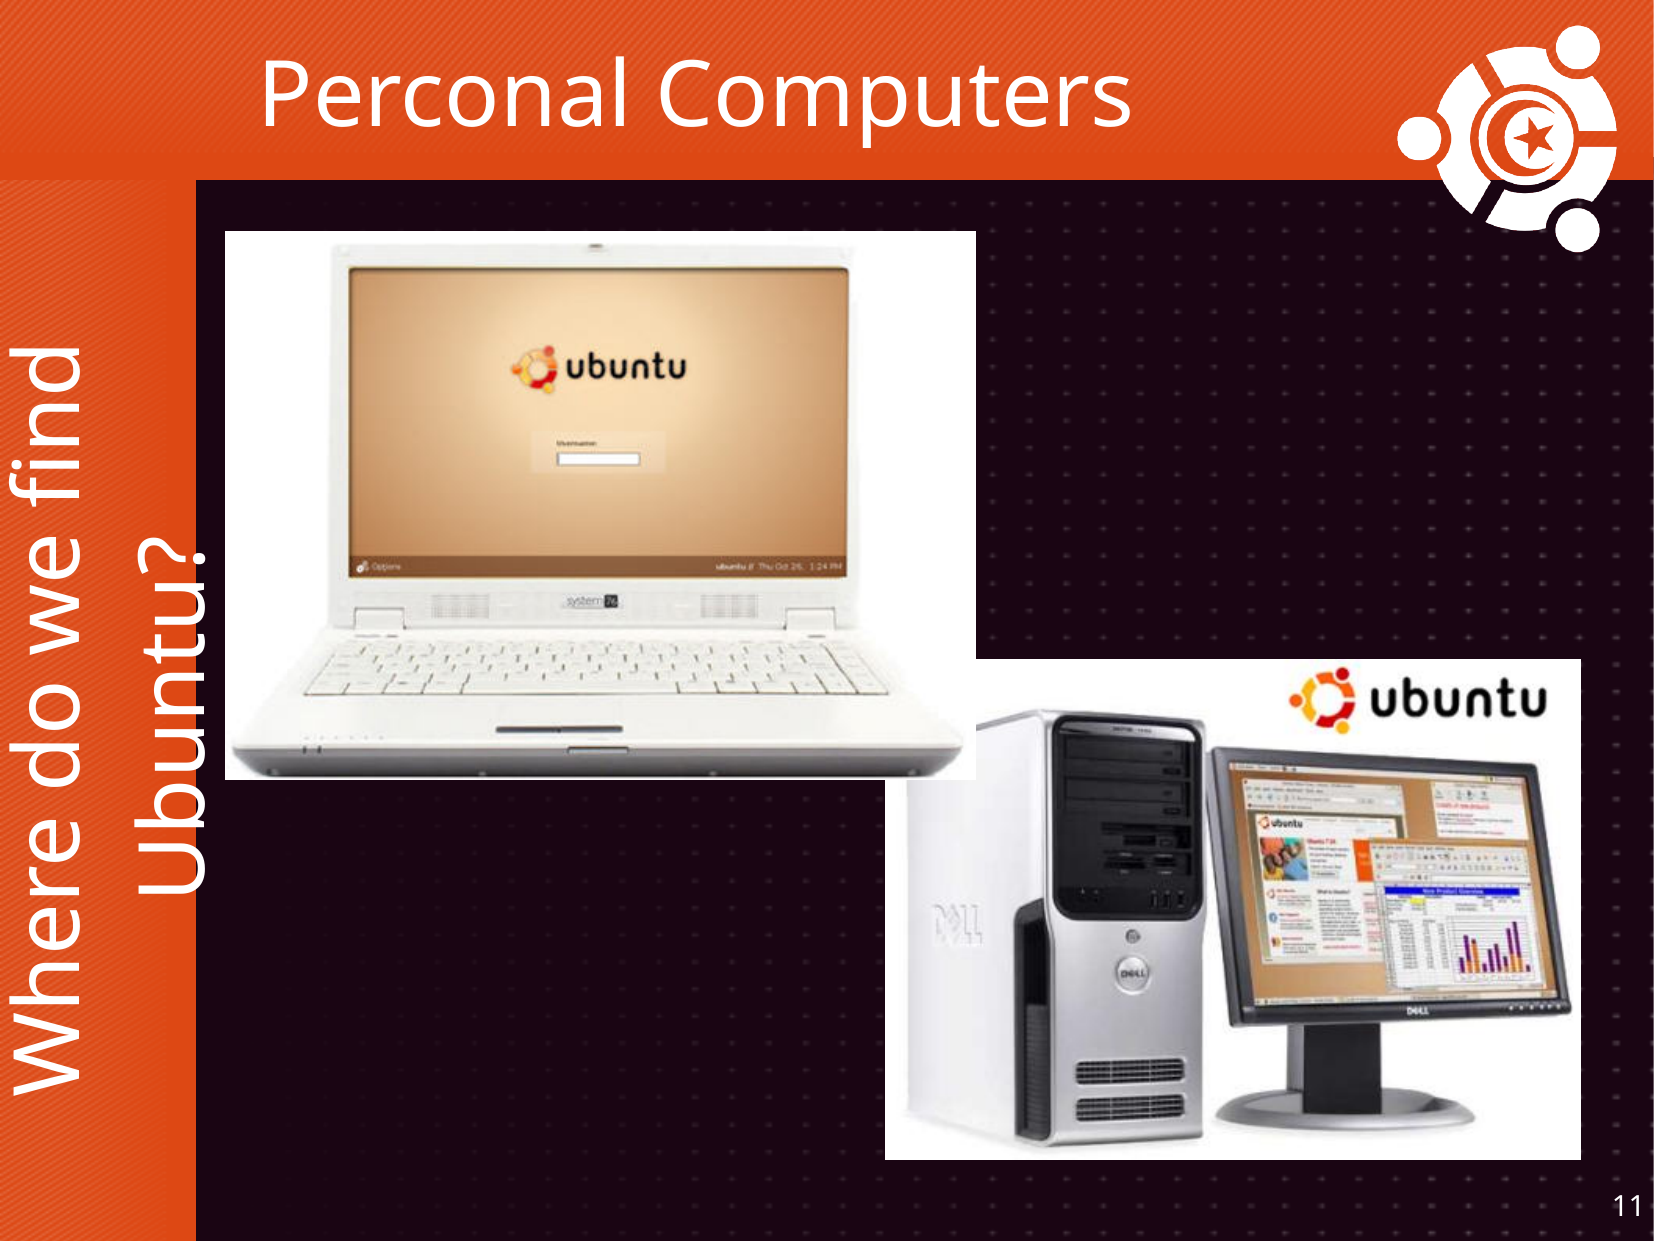

# Perconal Computers
Where do we find Ubuntu?
11